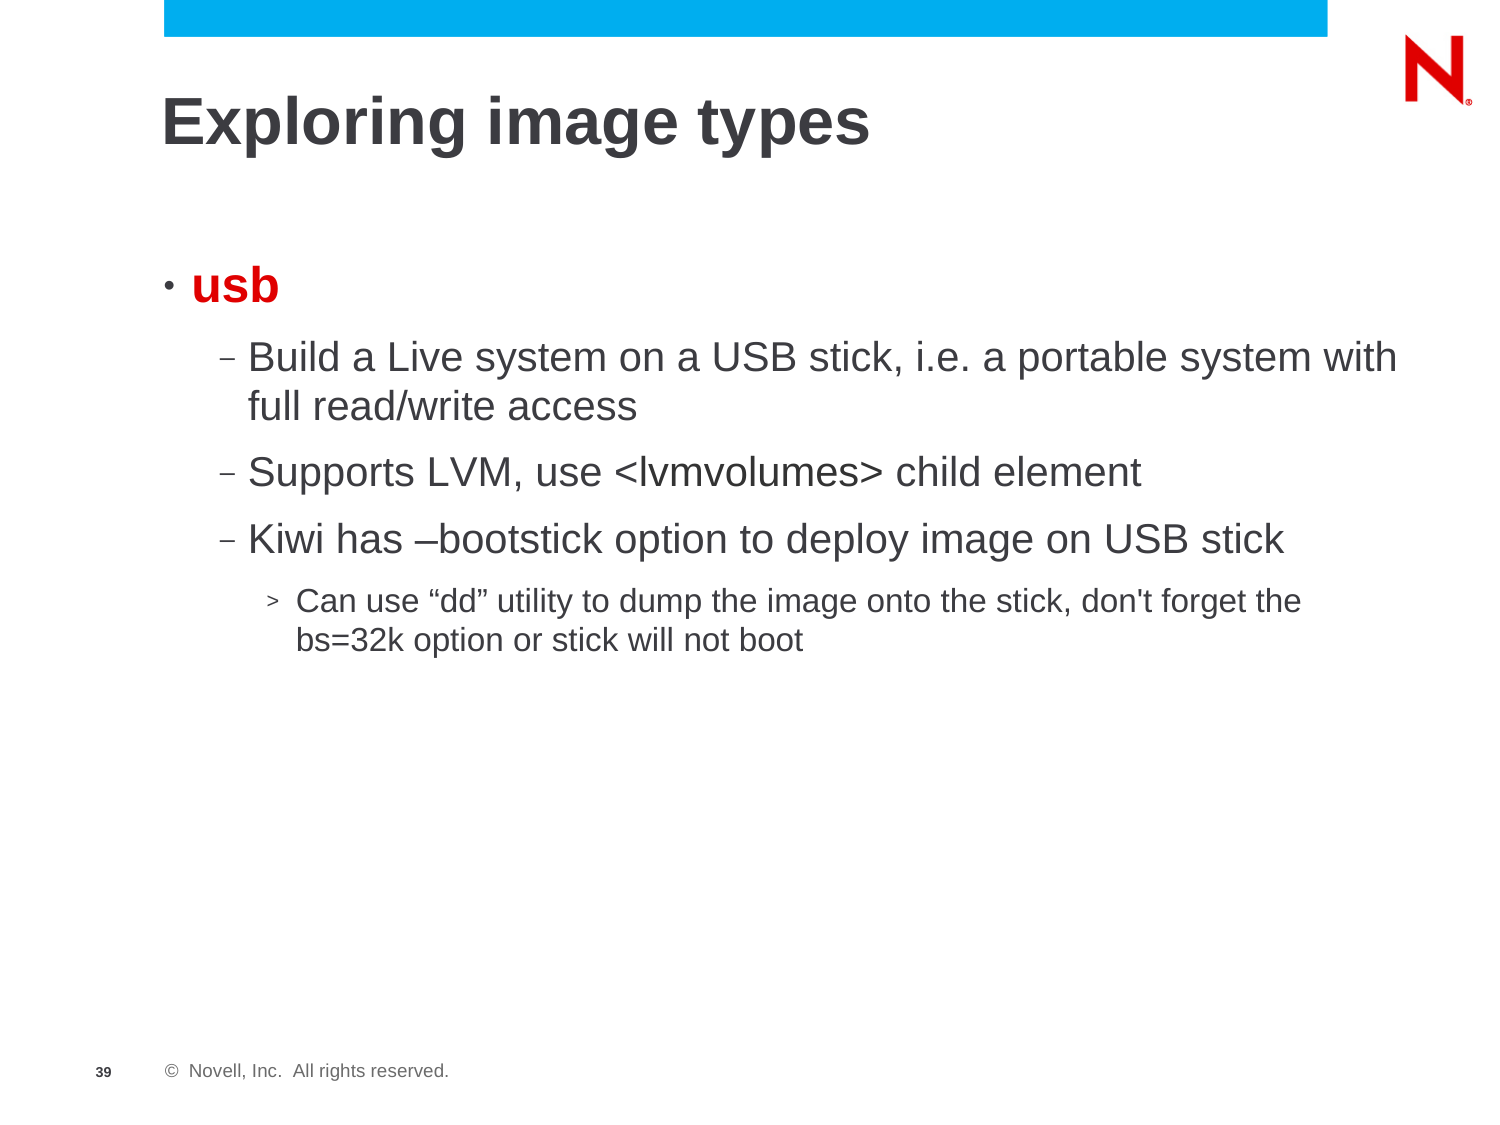

# Exploring image types
usb
Build a Live system on a USB stick, i.e. a portable system with full read/write access
Supports LVM, use <lvmvolumes> child element
Kiwi has –bootstick option to deploy image on USB stick
Can use “dd” utility to dump the image onto the stick, don't forget the bs=32k option or stick will not boot